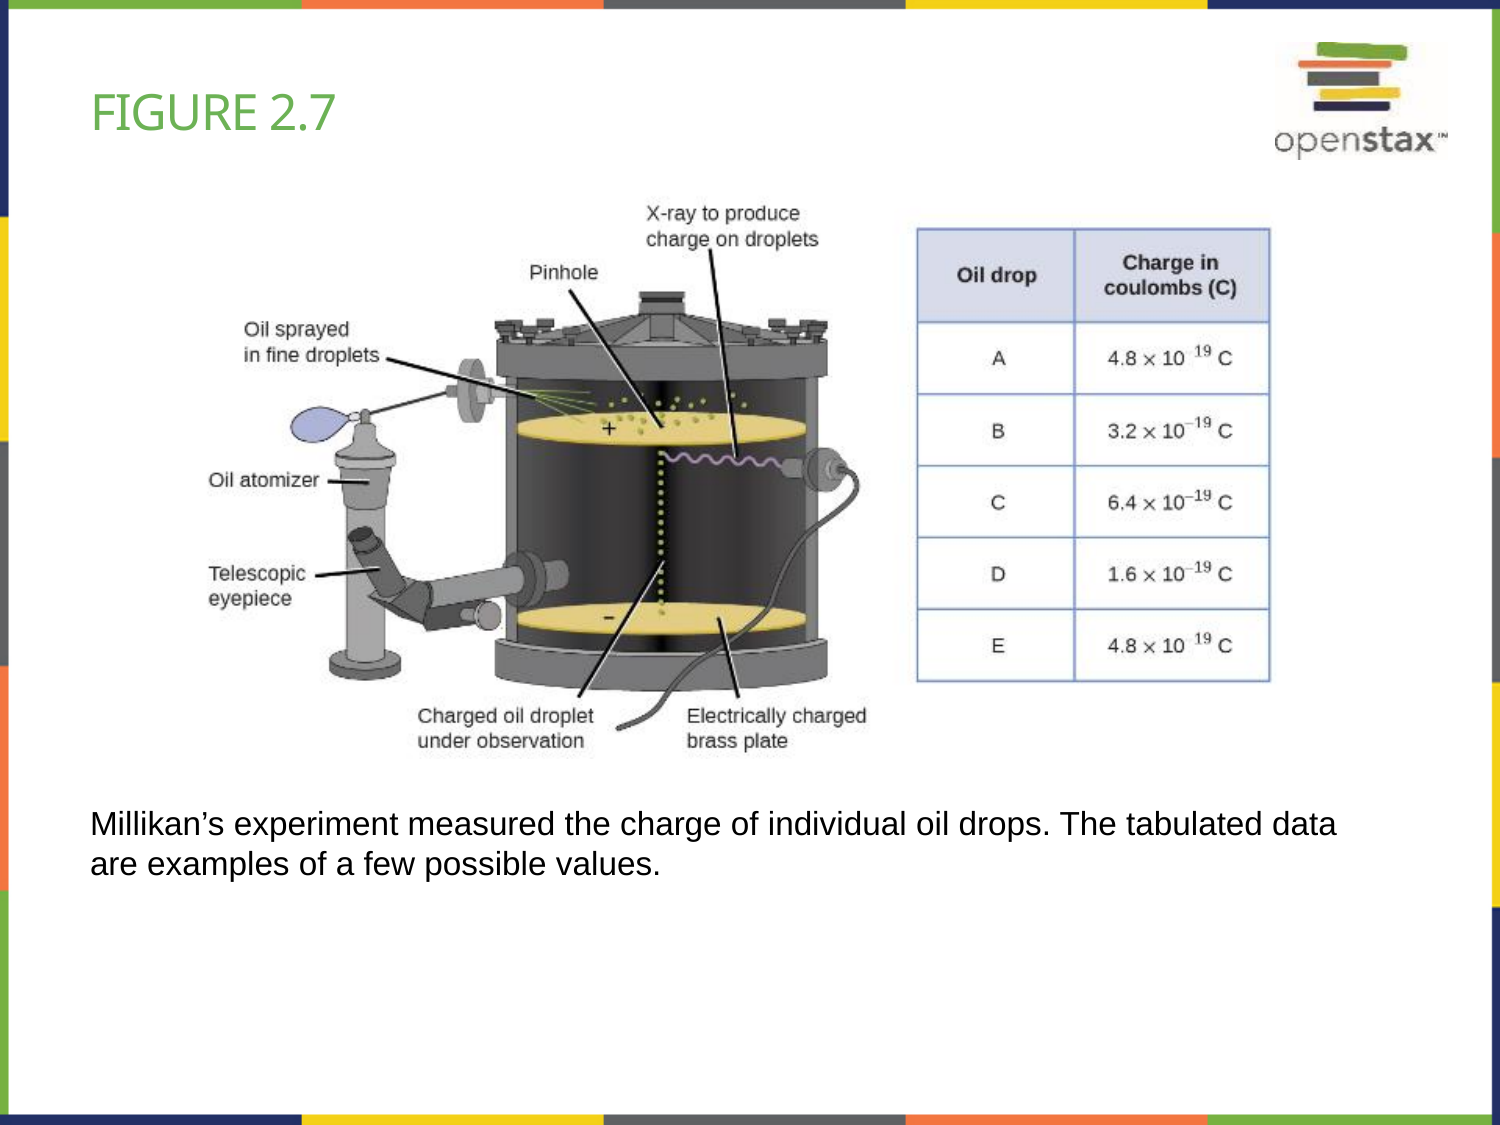

# Figure 2.7
Millikan’s experiment measured the charge of individual oil drops. The tabulated data are examples of a few possible values.